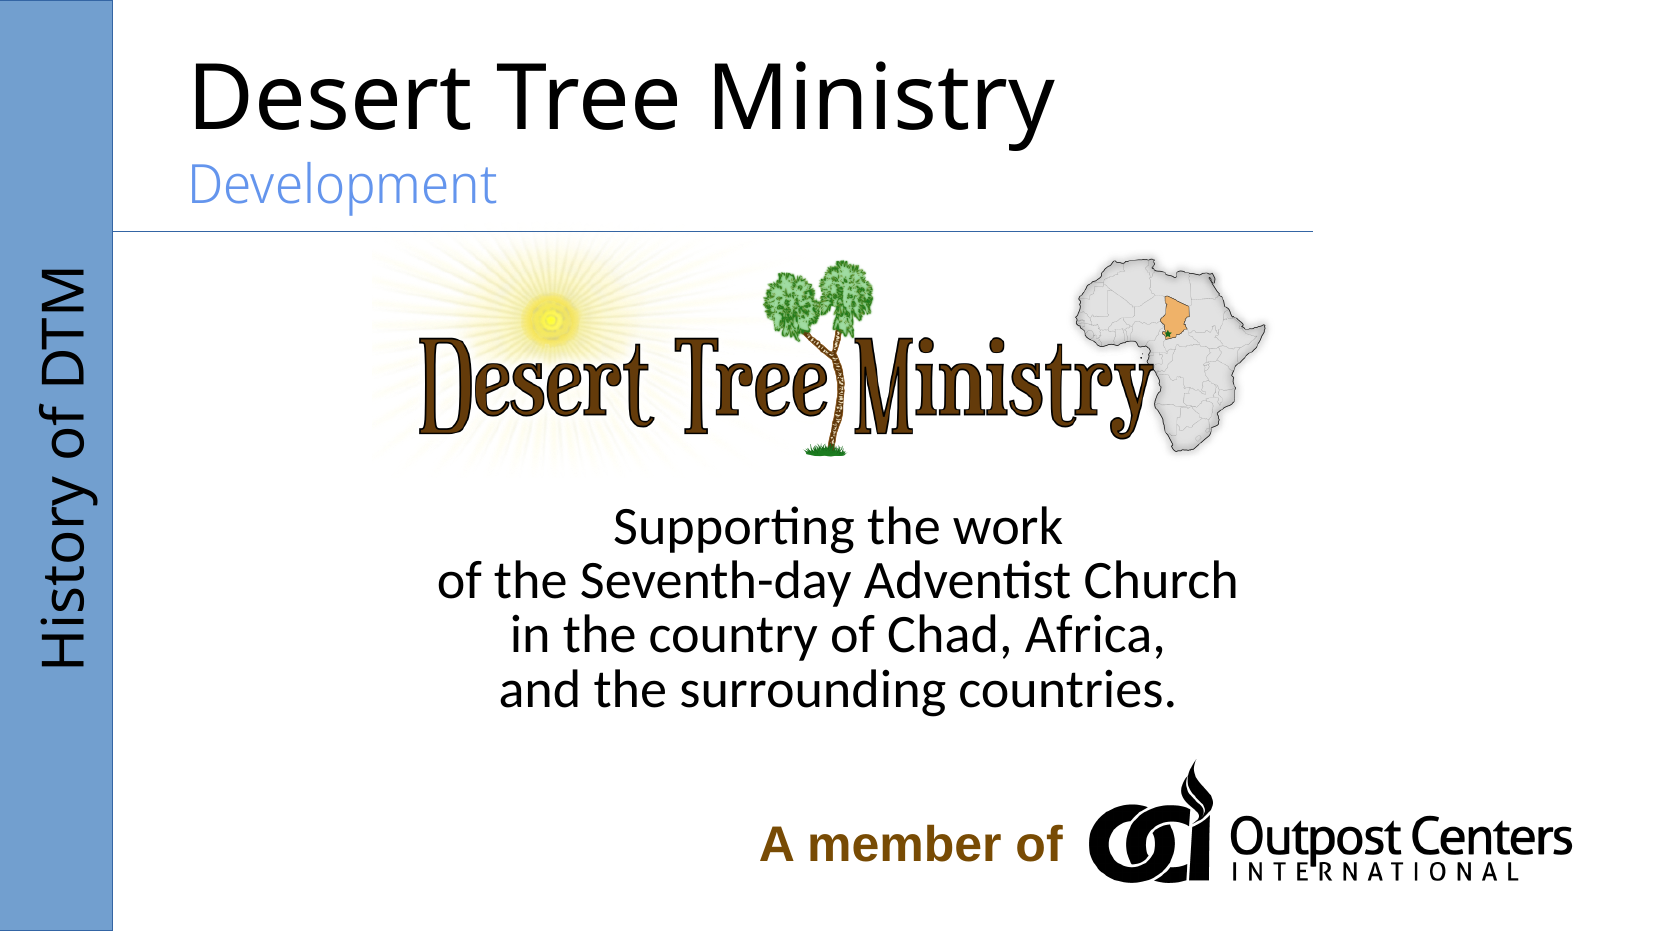

# Desert Tree Ministry
Development
History of DTM
Supporting the work
of the Seventh-day Adventist Church
in the country of Chad, Africa,
and the surrounding countries.
A member of